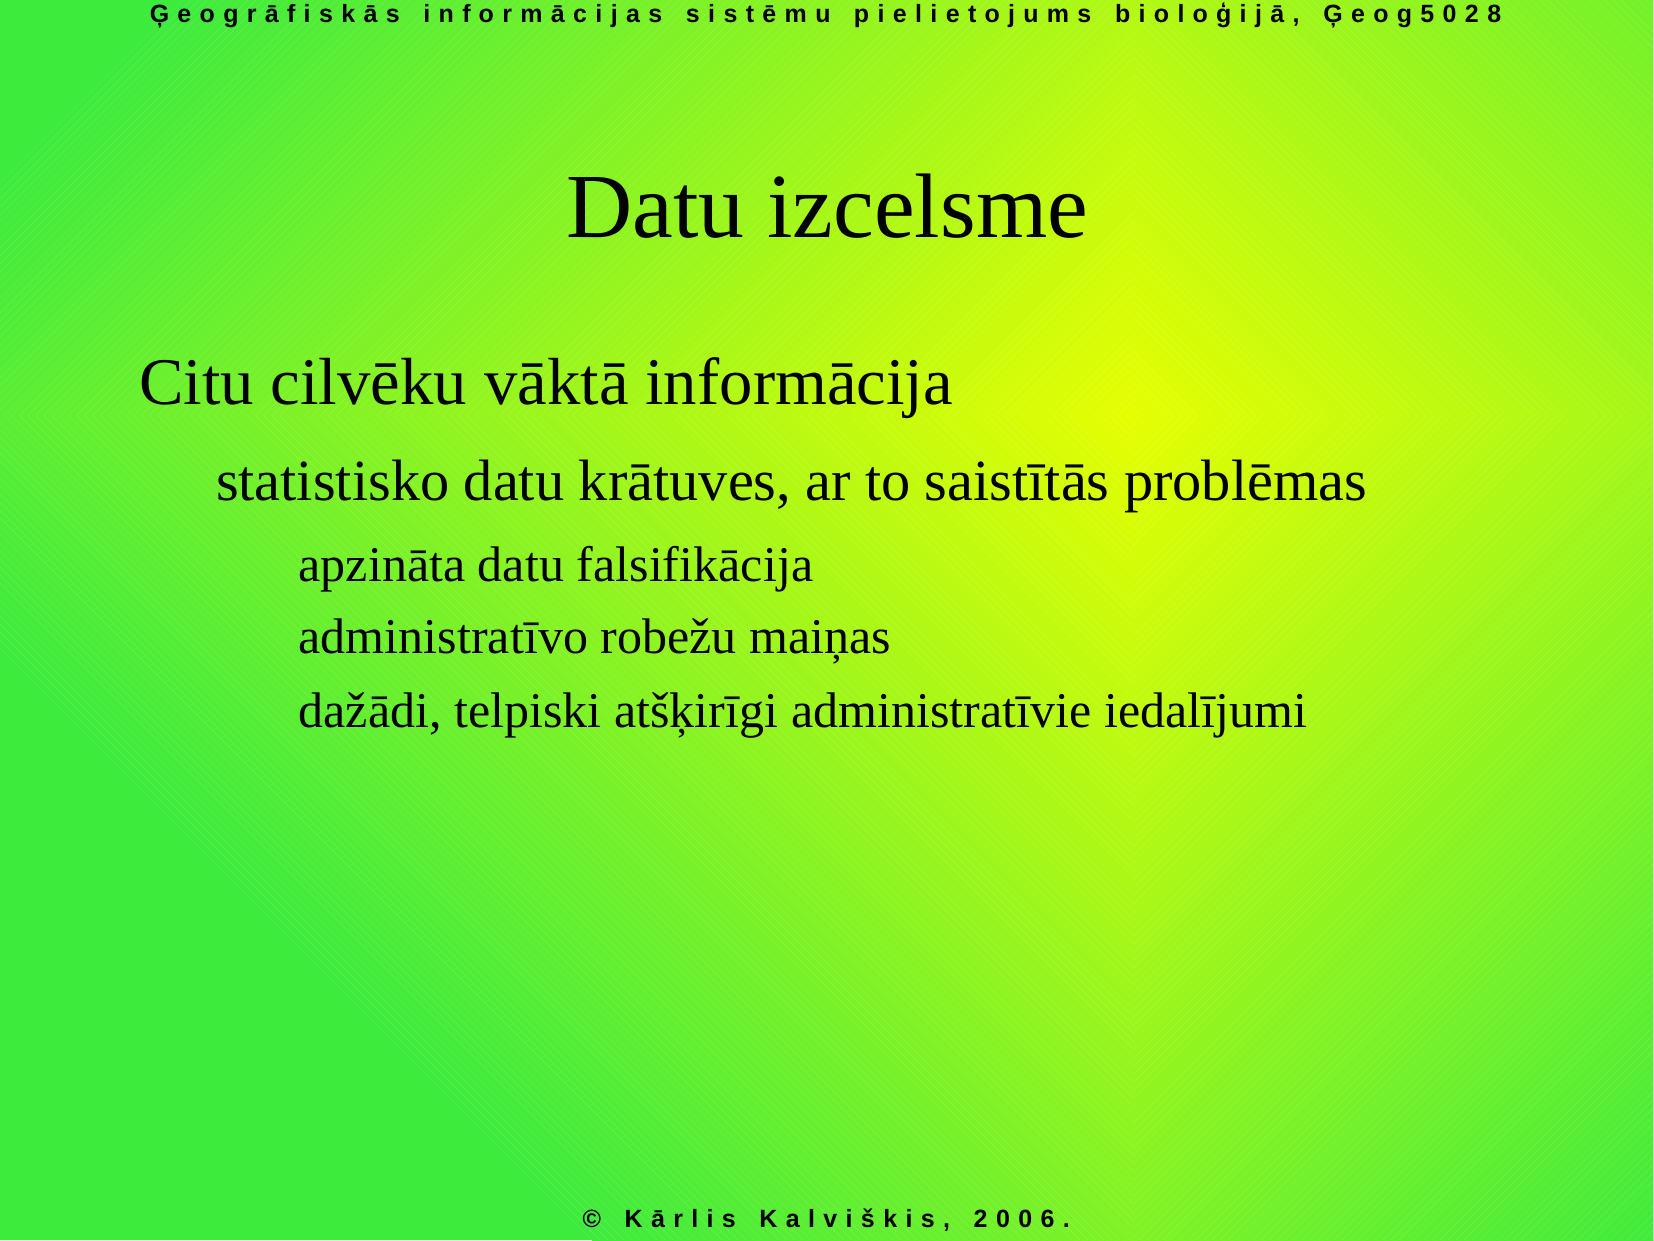

# Datu izcelsme
Citu cilvēku vāktā informācija
statistisko datu krātuves, ar to saistītās problēmas
apzināta datu falsifikācija
administratīvo robežu maiņas
dažādi, telpiski atšķirīgi administratīvie iedalījumi